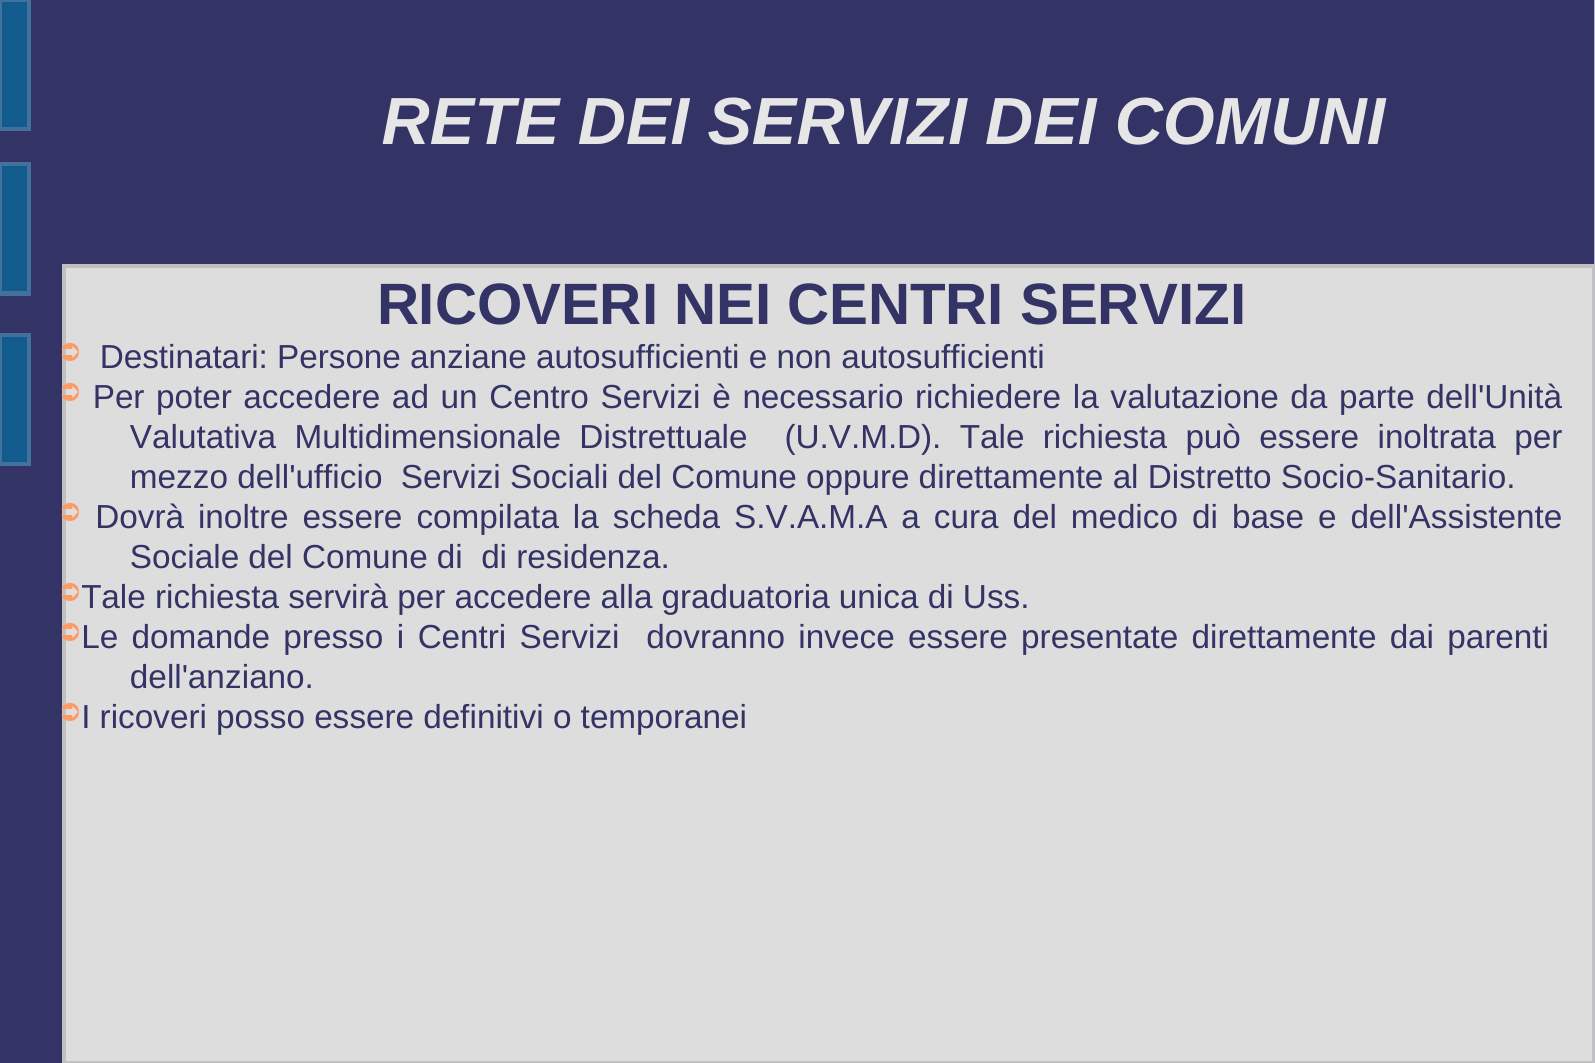

# RETE DEI SERVIZI DEI COMUNI
RICOVERI NEI CENTRI SERVIZI
 Destinatari: Persone anziane autosufficienti e non autosufficienti
 Per poter accedere ad un Centro Servizi è necessario richiedere la valutazione da parte dell'Unità Valutativa Multidimensionale Distrettuale (U.V.M.D). Tale richiesta può essere inoltrata per mezzo dell'ufficio Servizi Sociali del Comune oppure direttamente al Distretto Socio-Sanitario.
 Dovrà inoltre essere compilata la scheda S.V.A.M.A a cura del medico di base e dell'Assistente Sociale del Comune di di residenza.
Tale richiesta servirà per accedere alla graduatoria unica di Uss.
Le domande presso i Centri Servizi dovranno invece essere presentate direttamente dai parenti dell'anziano.
I ricoveri posso essere definitivi o temporanei